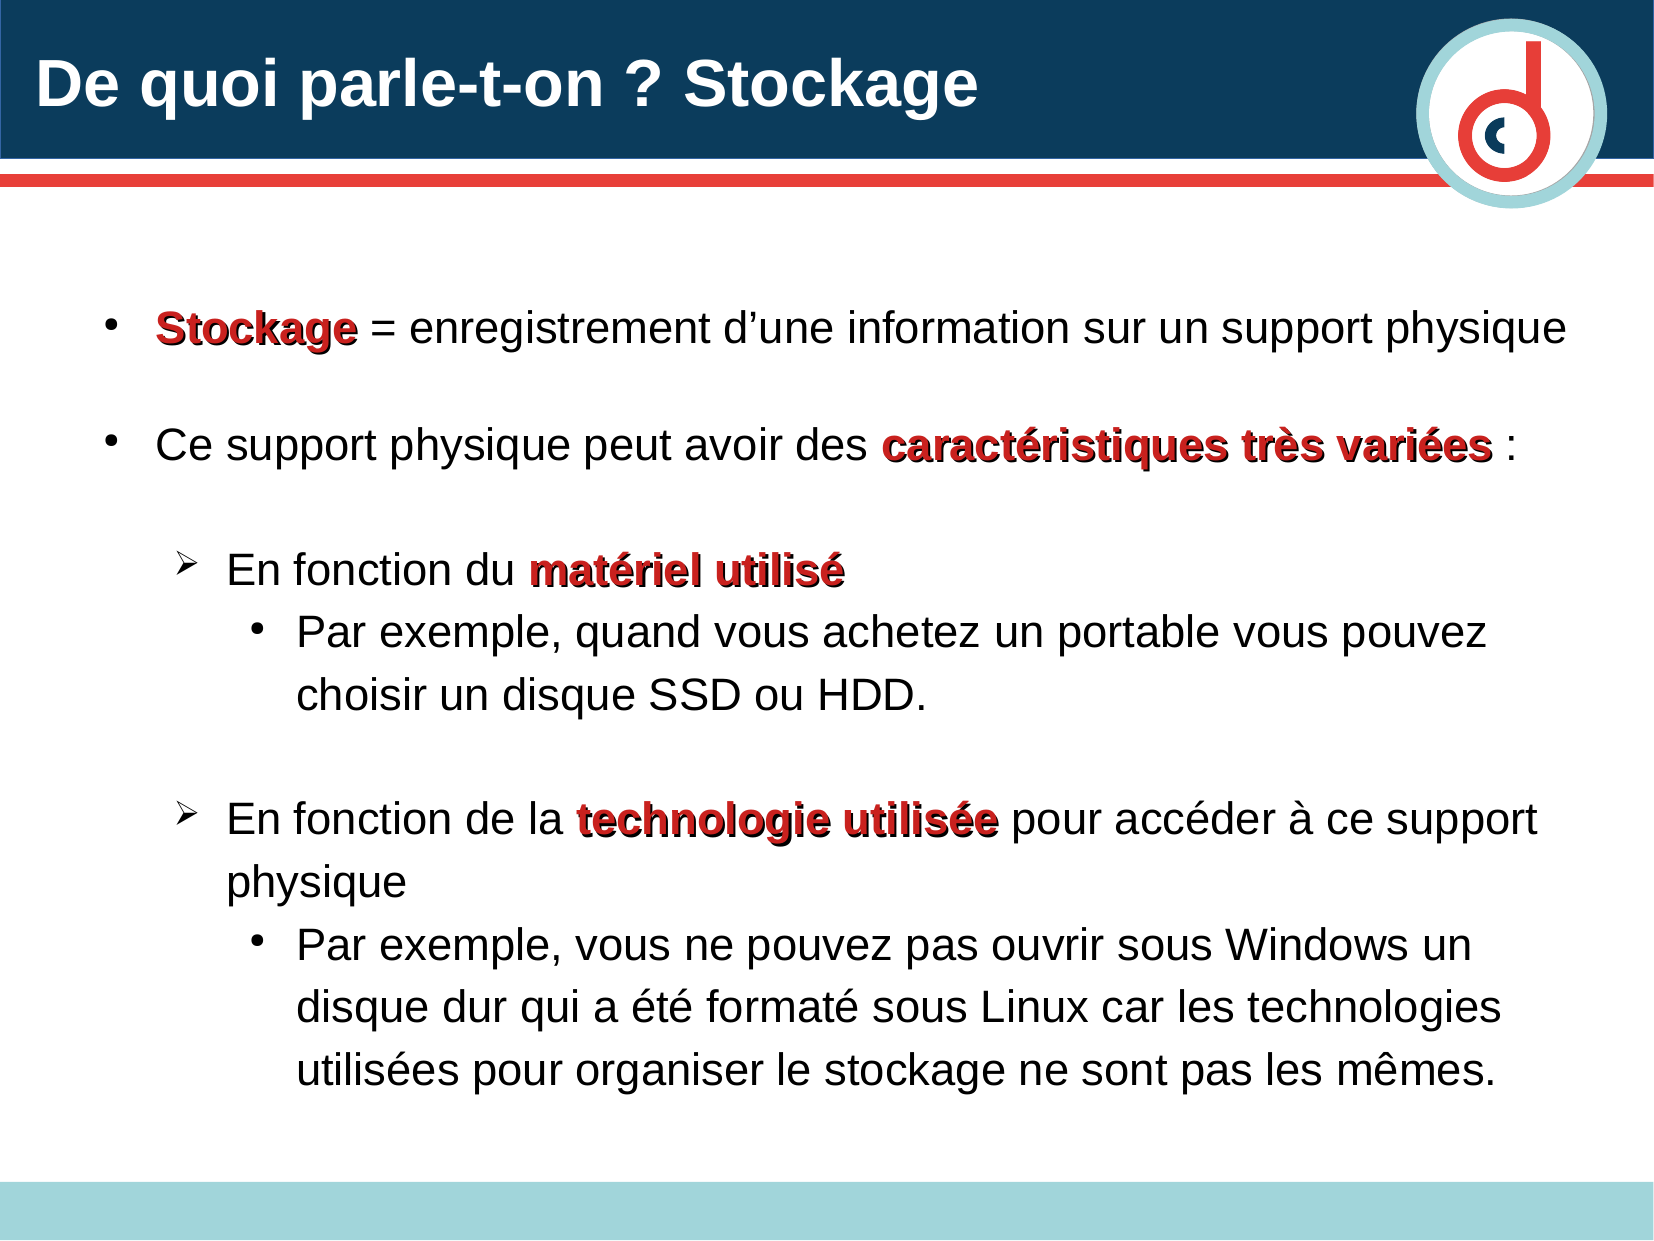

# De quoi parle-t-on ? Stockage
Stockage = enregistrement d’une information sur un support physique
Ce support physique peut avoir des caractéristiques très variées :
En fonction du matériel utilisé
Par exemple, quand vous achetez un portable vous pouvez choisir un disque SSD ou HDD.
En fonction de la technologie utilisée pour accéder à ce support physique
Par exemple, vous ne pouvez pas ouvrir sous Windows un disque dur qui a été formaté sous Linux car les technologies utilisées pour organiser le stockage ne sont pas les mêmes.